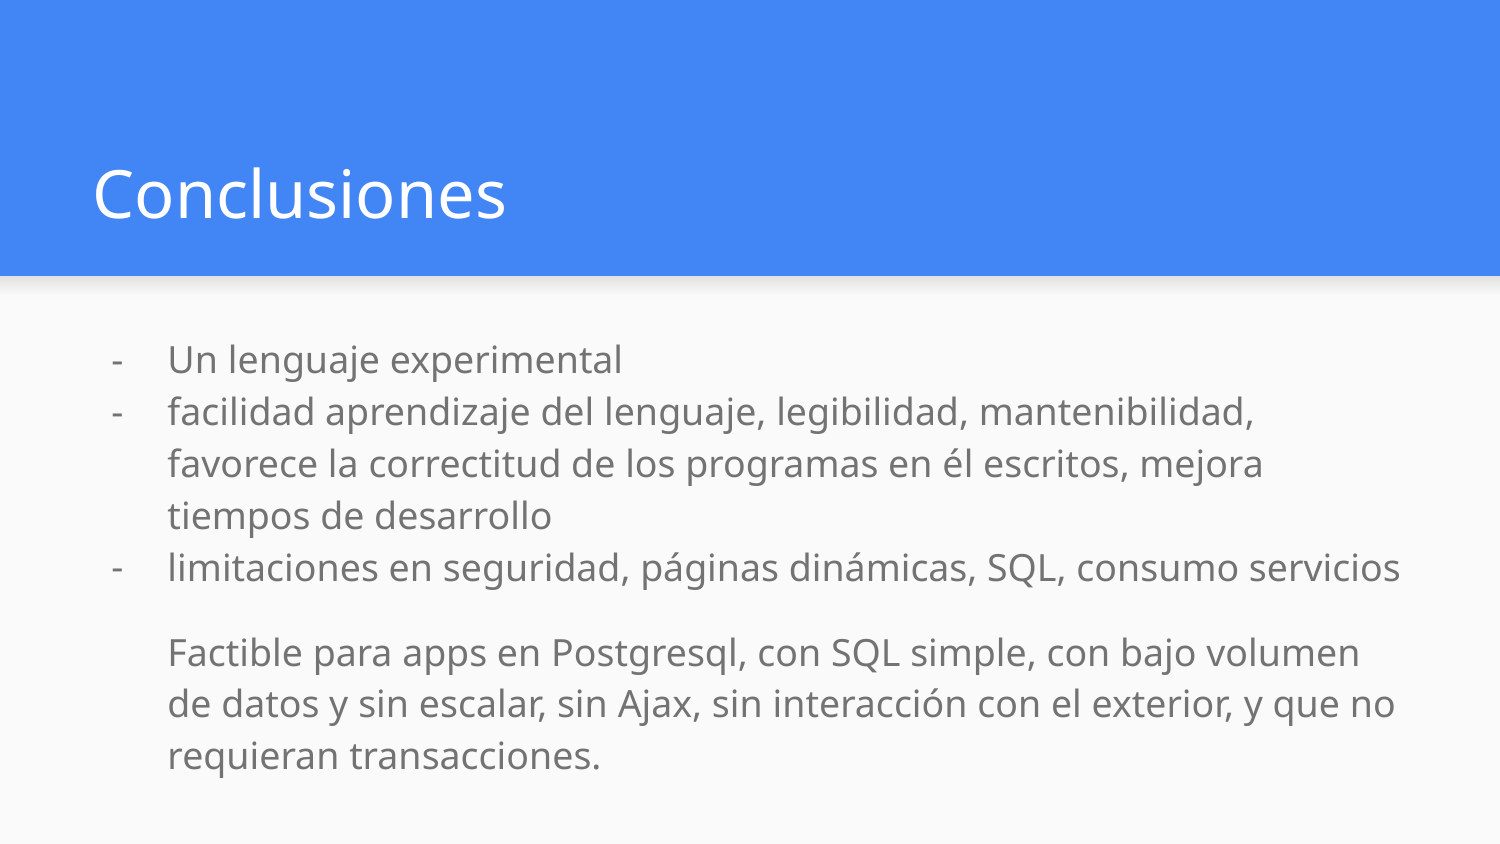

# Conclusiones
Un lenguaje experimental
facilidad aprendizaje del lenguaje, legibilidad, mantenibilidad, favorece la correctitud de los programas en él escritos, mejora tiempos de desarrollo
limitaciones en seguridad, páginas dinámicas, SQL, consumo servicios
Factible para apps en Postgresql, con SQL simple, con bajo volumen de datos y sin escalar, sin Ajax, sin interacción con el exterior, y que no requieran transacciones.